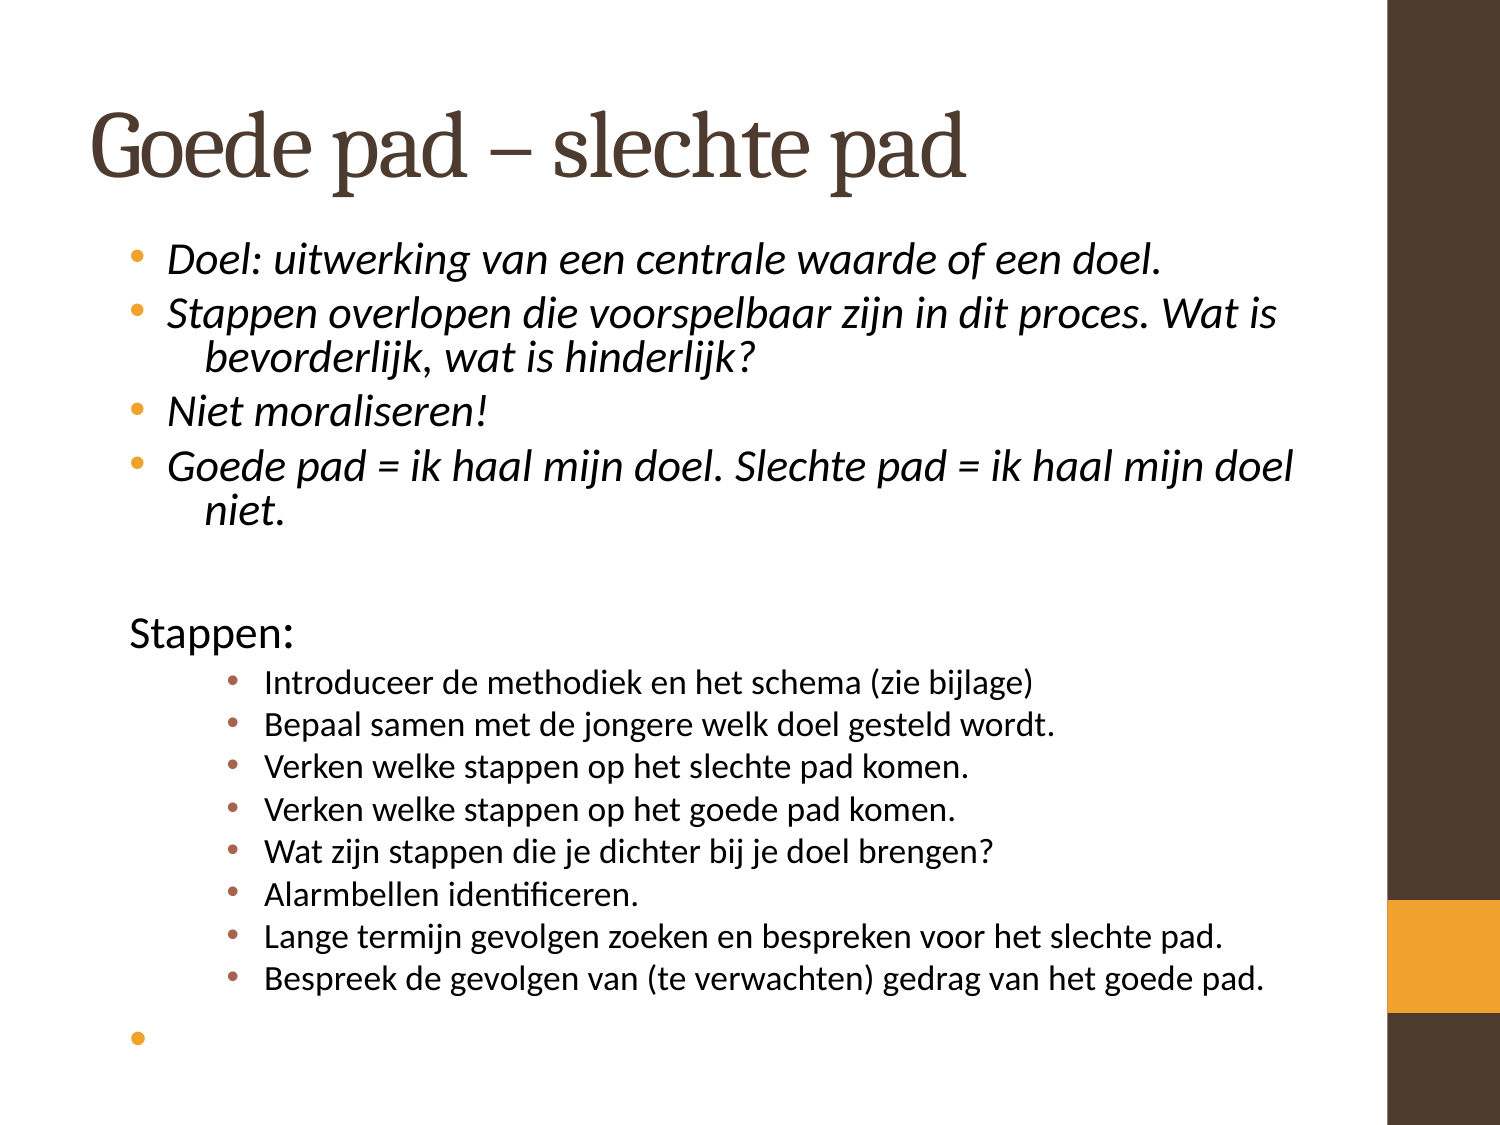

# Goede pad – slechte pad
Doel: uitwerking van een centrale waarde of een doel.
Stappen overlopen die voorspelbaar zijn in dit proces. Wat is bevorderlijk, wat is hinderlijk?
Niet moraliseren!
Goede pad = ik haal mijn doel. Slechte pad = ik haal mijn doel niet.
Stappen:
Introduceer de methodiek en het schema (zie bijlage)
Bepaal samen met de jongere welk doel gesteld wordt.
Verken welke stappen op het slechte pad komen.
Verken welke stappen op het goede pad komen.
Wat zijn stappen die je dichter bij je doel brengen?
Alarmbellen identificeren.
Lange termijn gevolgen zoeken en bespreken voor het slechte pad.
Bespreek de gevolgen van (te verwachten) gedrag van het goede pad.